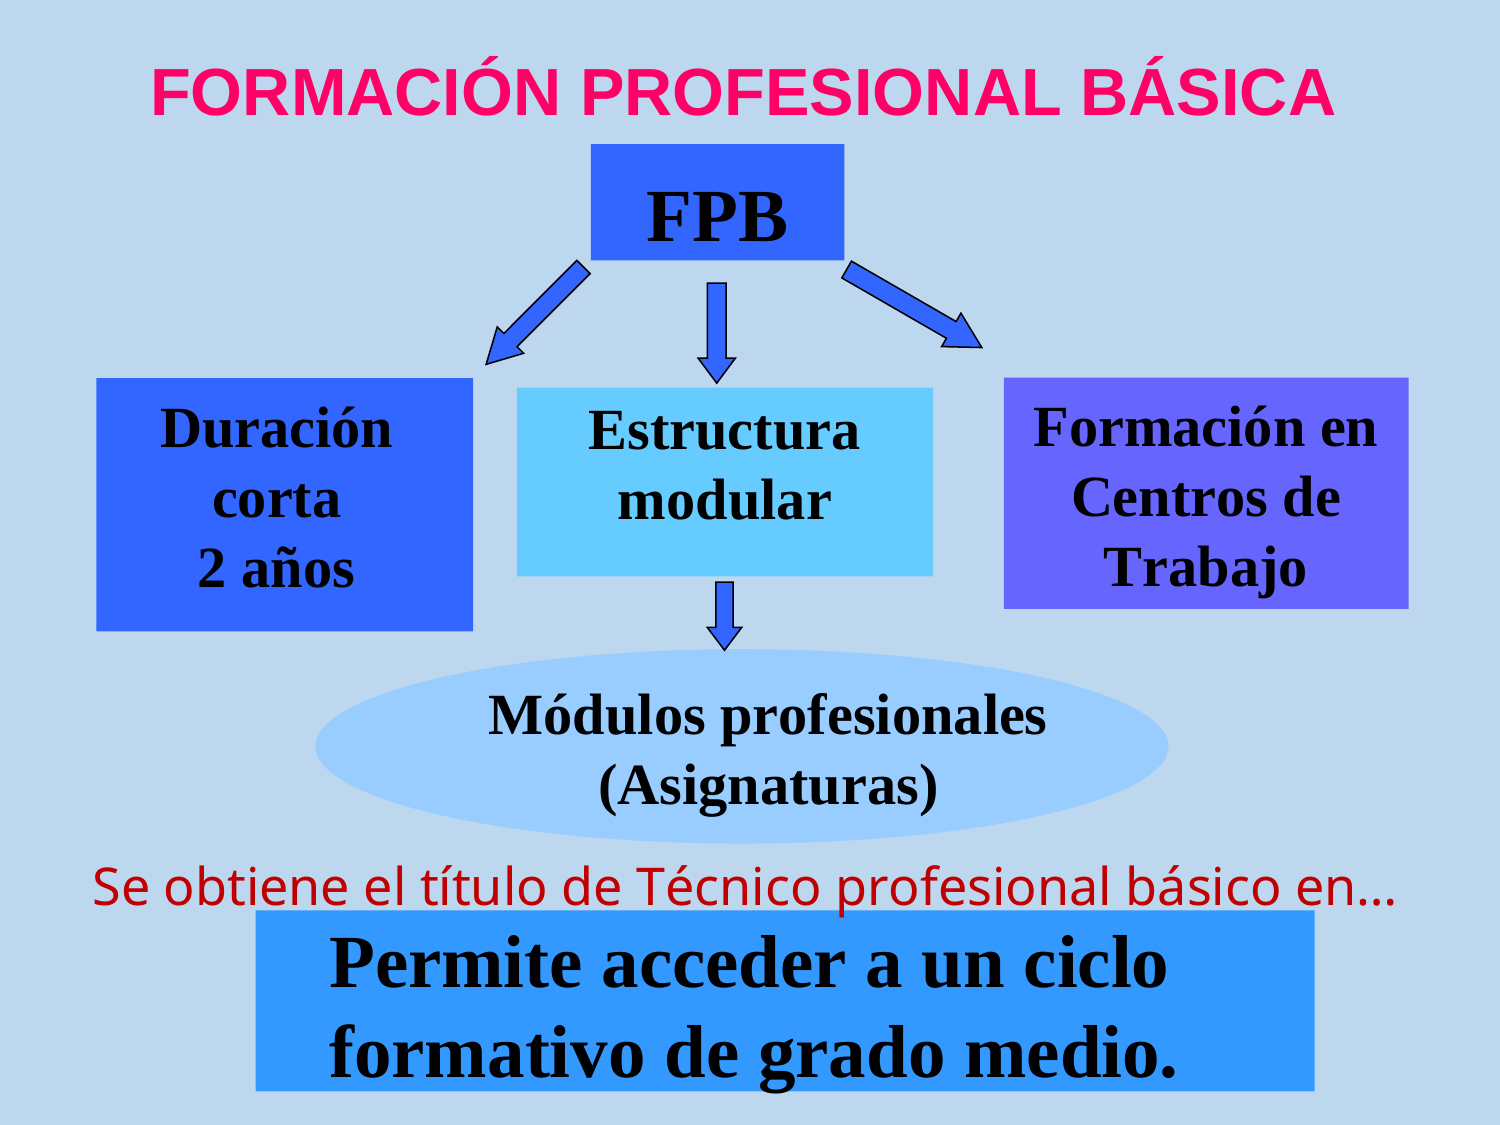

FORMACIÓN PROFESIONAL BÁSICA
FPB
Formación en Centros de Trabajo
Duración corta
2 años
Estructura modular
Módulos profesionales (Asignaturas)
Se obtiene el título de Técnico profesional básico en…
Permite acceder a un ciclo formativo de grado medio.